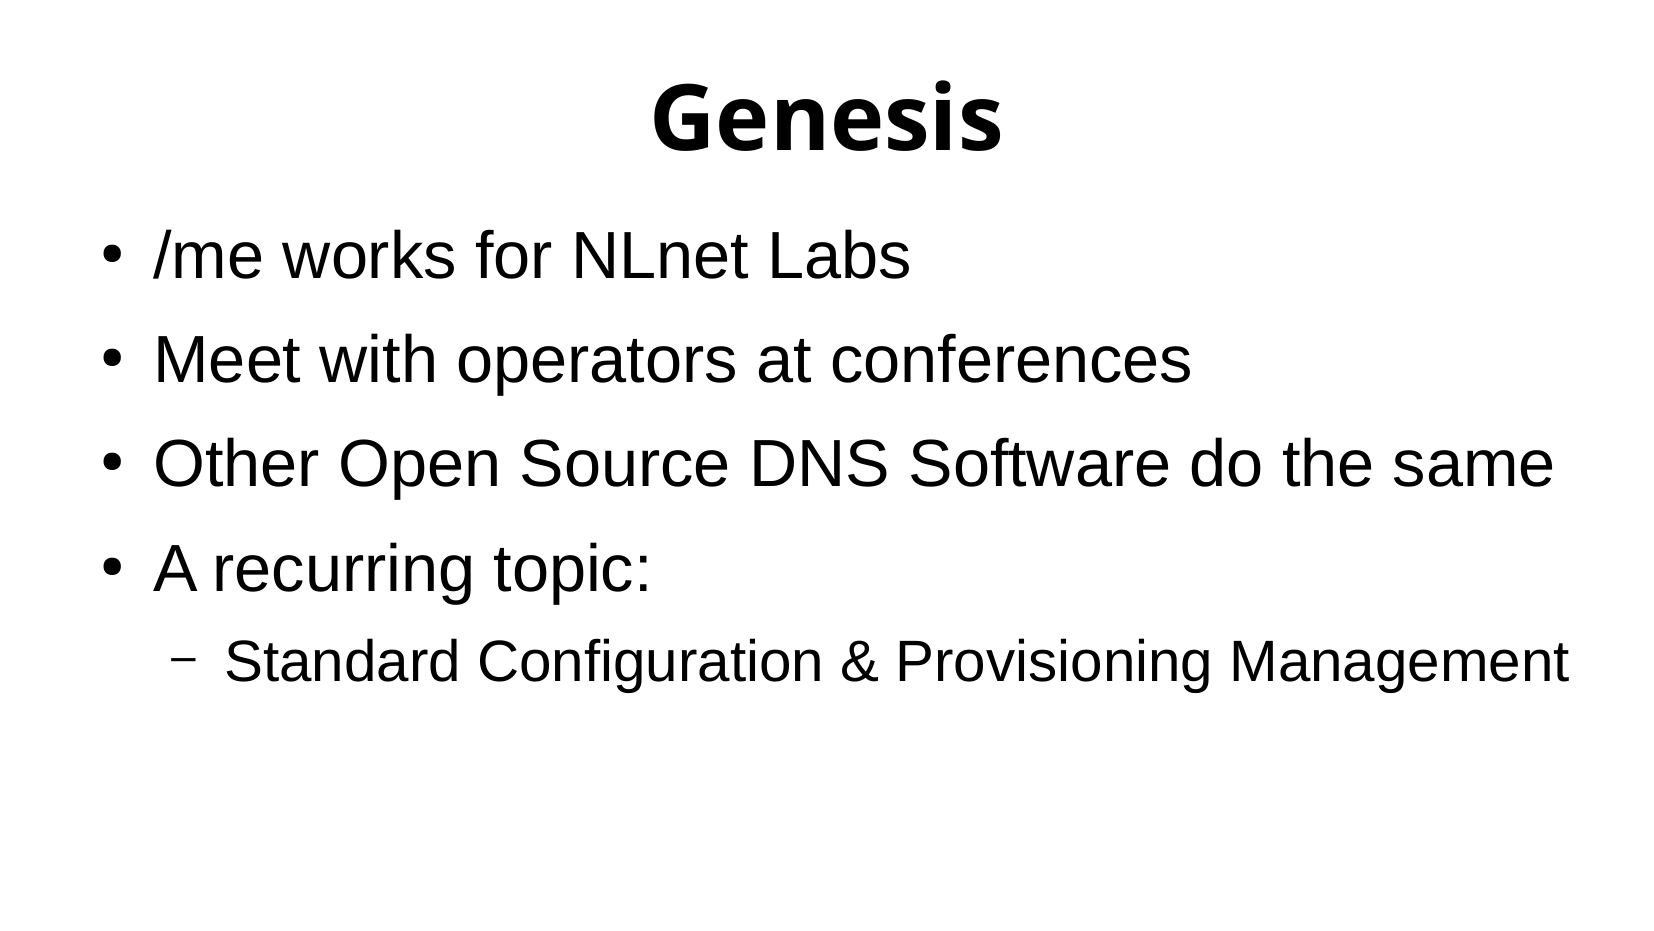

# Genesis
/me works for NLnet Labs
Meet with operators at conferences
Other Open Source DNS Software do the same
A recurring topic:
Standard Configuration & Provisioning Management